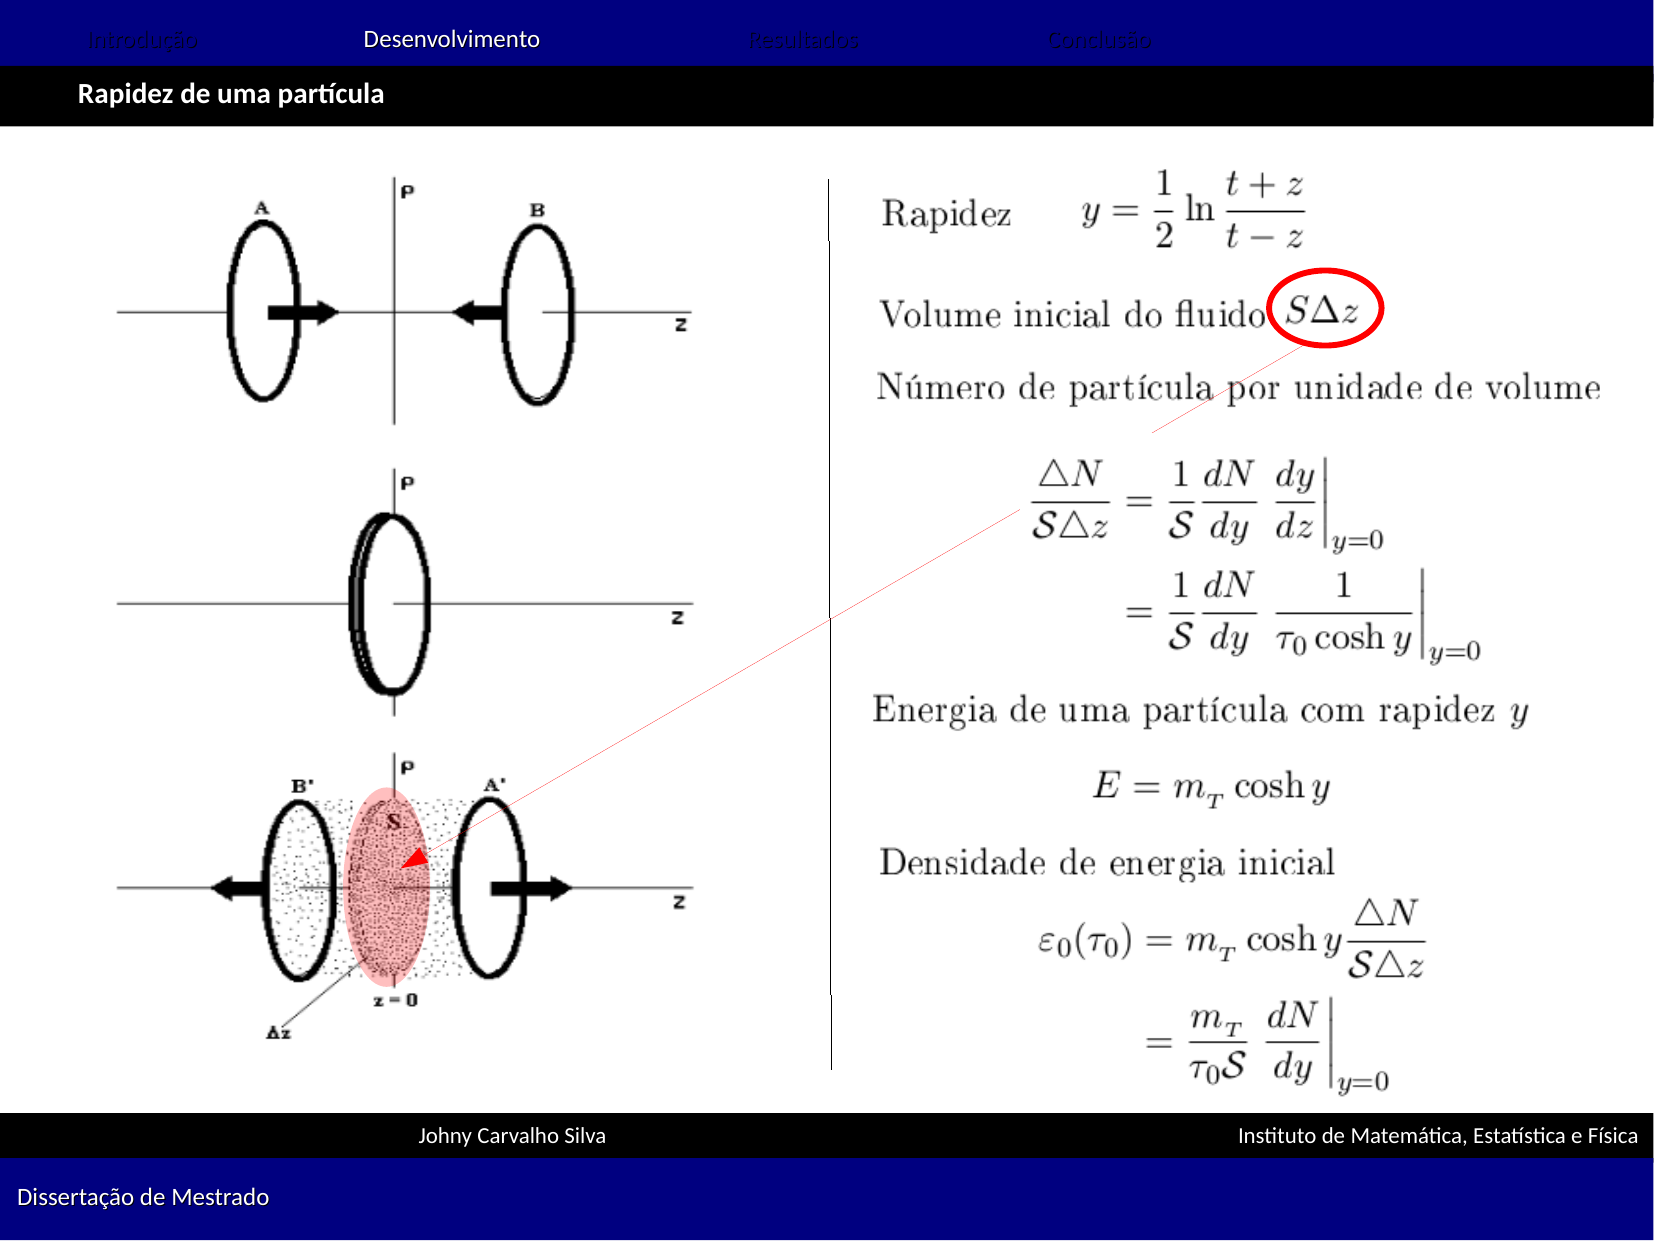

Introdução Desenvolvimento Resultados Conclusão
 Rapidez de uma partícula
# Johny Carvalho Silva Instituto de Matemática, Estatística e Física
 Dissertação de Mestrado